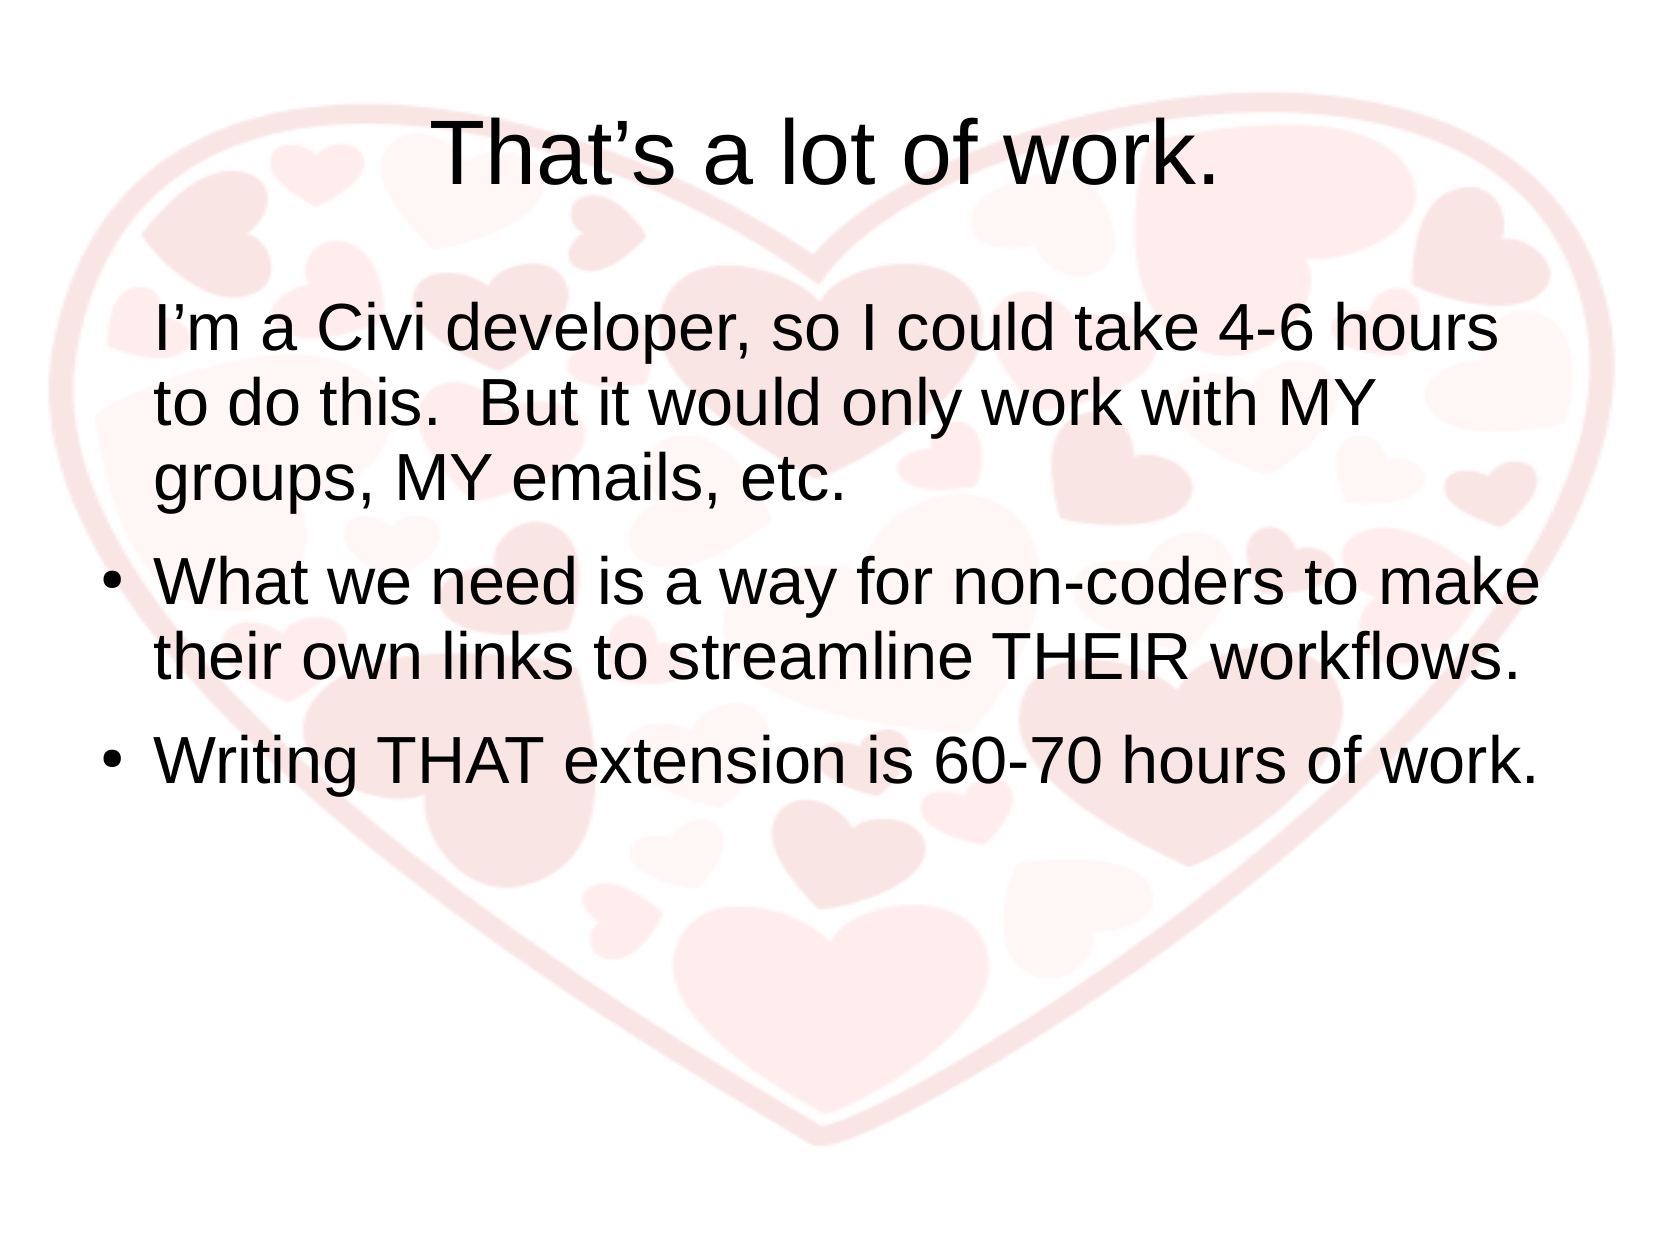

# That’s a lot of work.
I’m a Civi developer, so I could take 4-6 hours to do this. But it would only work with MY groups, MY emails, etc.
What we need is a way for non-coders to make their own links to streamline THEIR workflows.
Writing THAT extension is 60-70 hours of work.